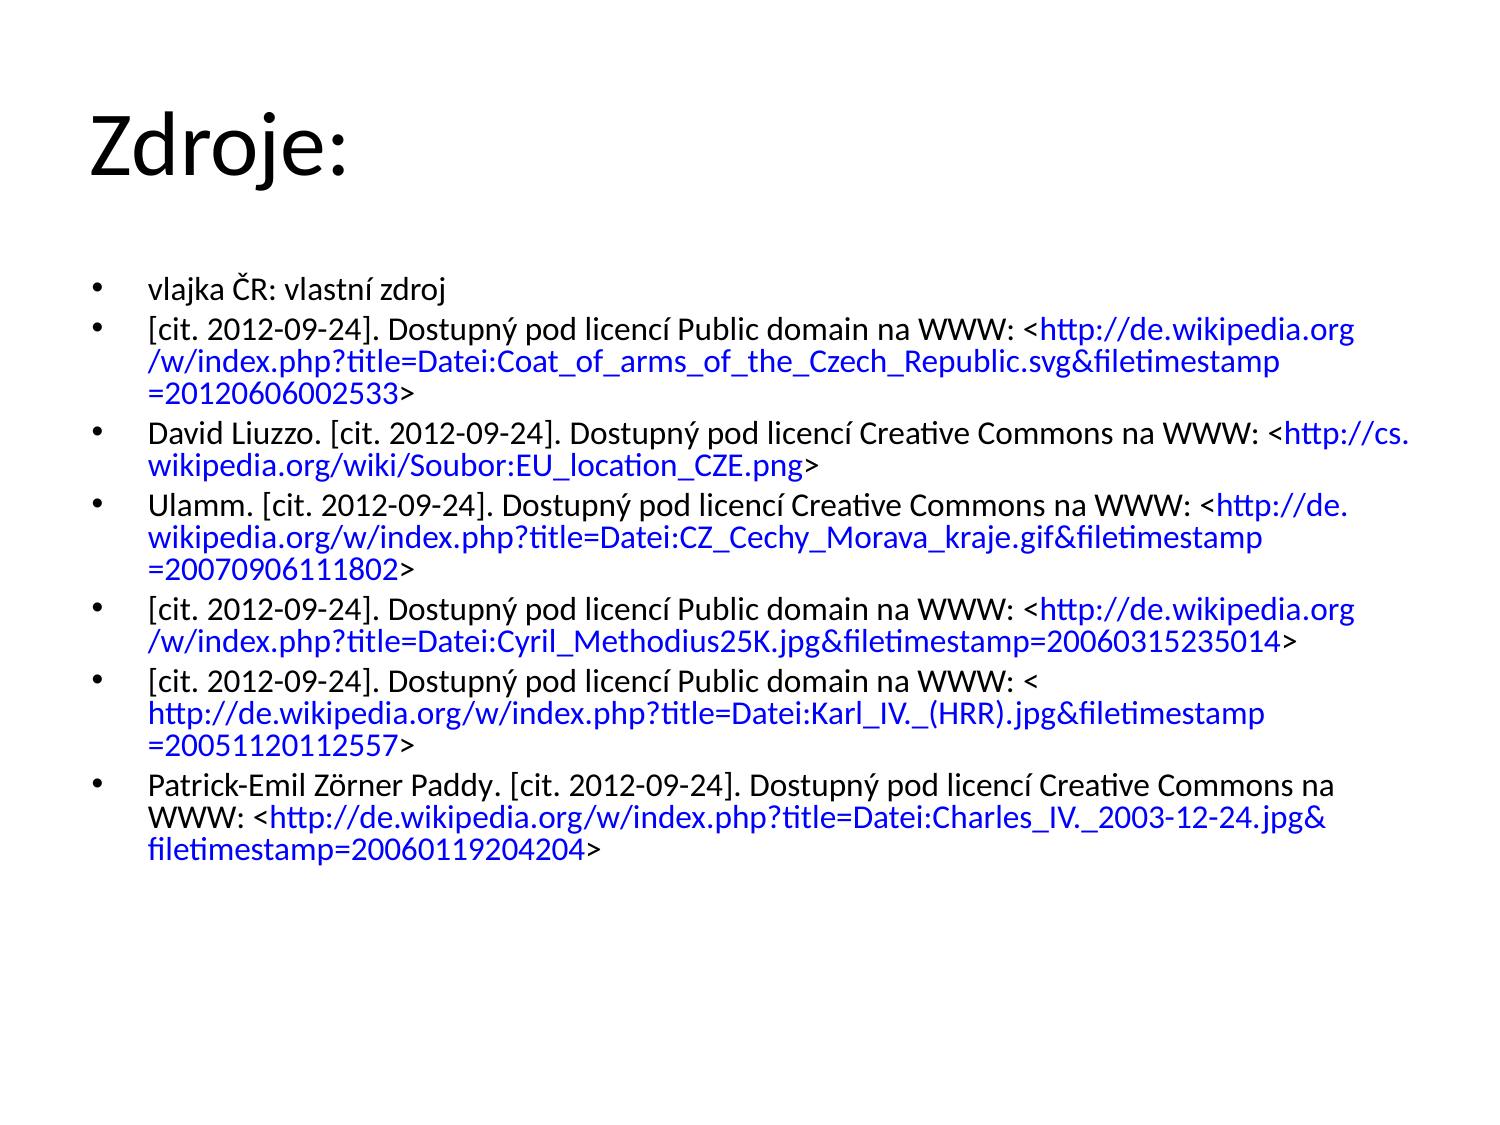

# Zdroje:
vlajka ČR: vlastní zdroj
[cit. 2012-09-24]. Dostupný pod licencí Public domain na WWW: <http://de.wikipedia.org/w/index.php?title=Datei:Coat_of_arms_of_the_Czech_Republic.svg&filetimestamp=20120606002533>
David Liuzzo. [cit. 2012-09-24]. Dostupný pod licencí Creative Commons na WWW: <http://cs.wikipedia.org/wiki/Soubor:EU_location_CZE.png>
Ulamm. [cit. 2012-09-24]. Dostupný pod licencí Creative Commons na WWW: <http://de.wikipedia.org/w/index.php?title=Datei:CZ_Cechy_Morava_kraje.gif&filetimestamp=20070906111802>
[cit. 2012-09-24]. Dostupný pod licencí Public domain na WWW: <http://de.wikipedia.org/w/index.php?title=Datei:Cyril_Methodius25K.jpg&filetimestamp=20060315235014>
[cit. 2012-09-24]. Dostupný pod licencí Public domain na WWW: <http://de.wikipedia.org/w/index.php?title=Datei:Karl_IV._(HRR).jpg&filetimestamp=20051120112557>
Patrick-Emil Zörner Paddy. [cit. 2012-09-24]. Dostupný pod licencí Creative Commons na WWW: <http://de.wikipedia.org/w/index.php?title=Datei:Charles_IV._2003-12-24.jpg&filetimestamp=20060119204204>